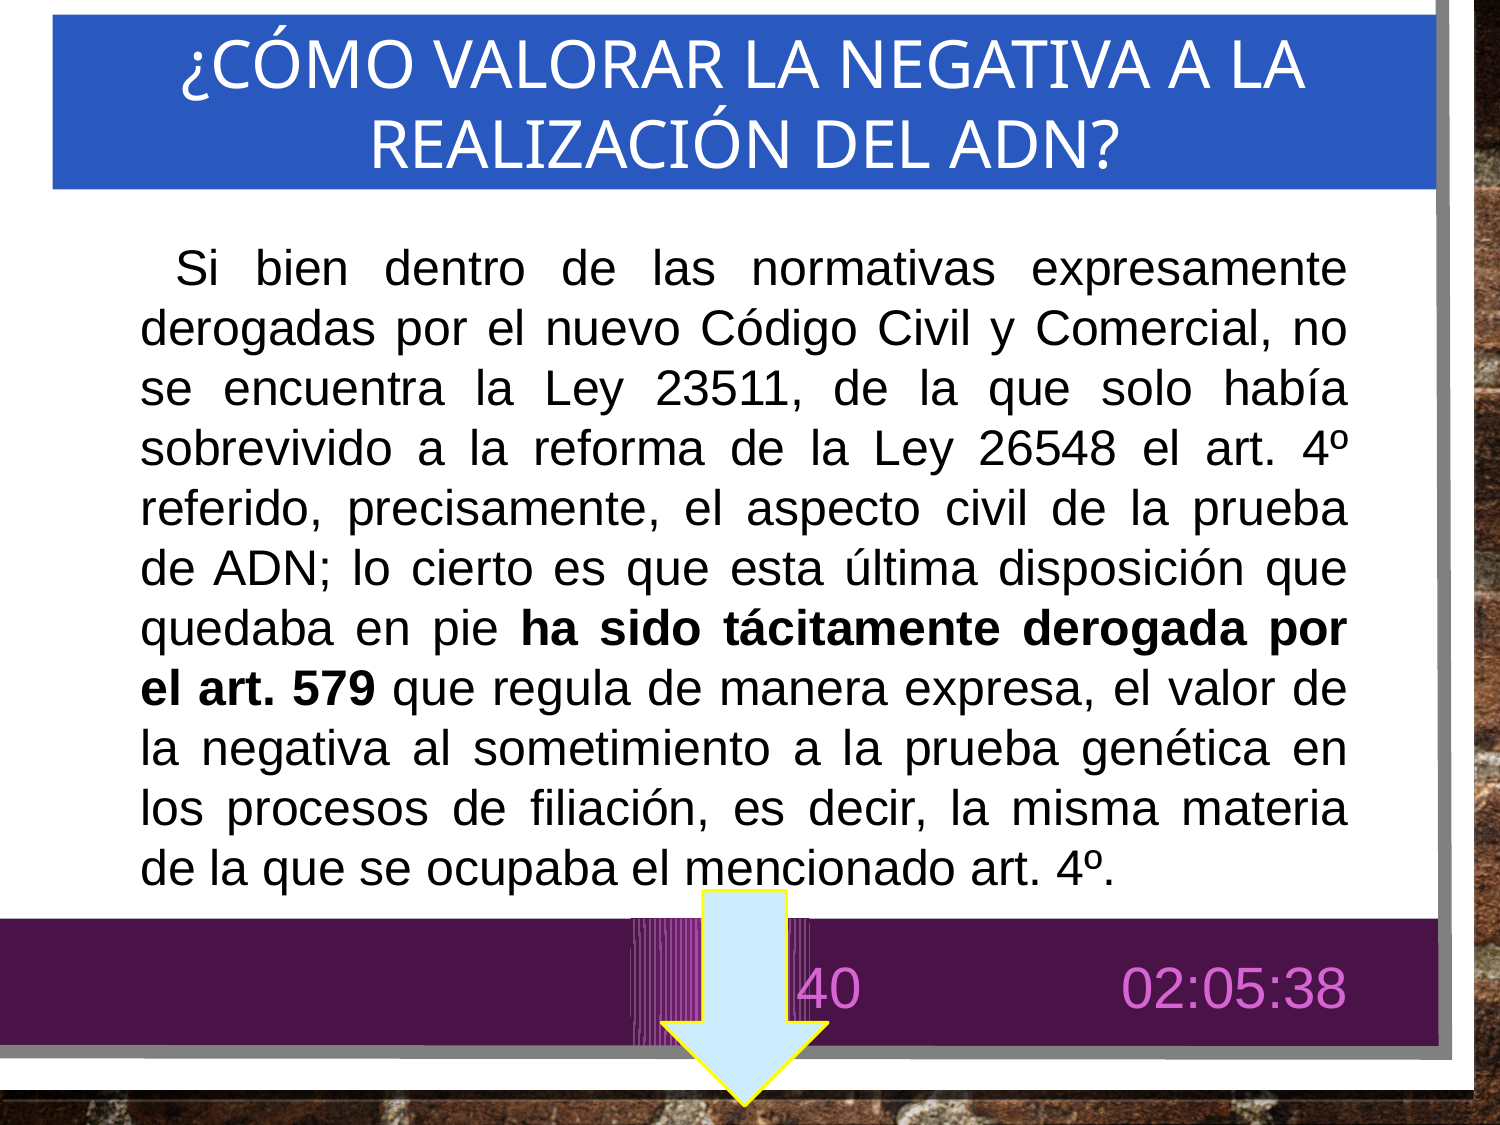

¿CÓMO VALORAR LA NEGATIVA A LA REALIZACIÓN DEL ADN?
 Si bien dentro de las normativas expresamente derogadas por el nuevo Código Civil y Comercial, no se encuentra la Ley 23511, de la que solo había sobrevivido a la reforma de la Ley 26548 el art. 4º referido, precisamente, el aspecto civil de la prueba de ADN; lo cierto es que esta última disposición que quedaba en pie ha sido tácitamente derogada por el art. 579 que regula de manera expresa, el valor de la negativa al sometimiento a la prueba genética en los procesos de filiación, es decir, la misma materia de la que se ocupaba el mencionado art. 4º.
02:48:04